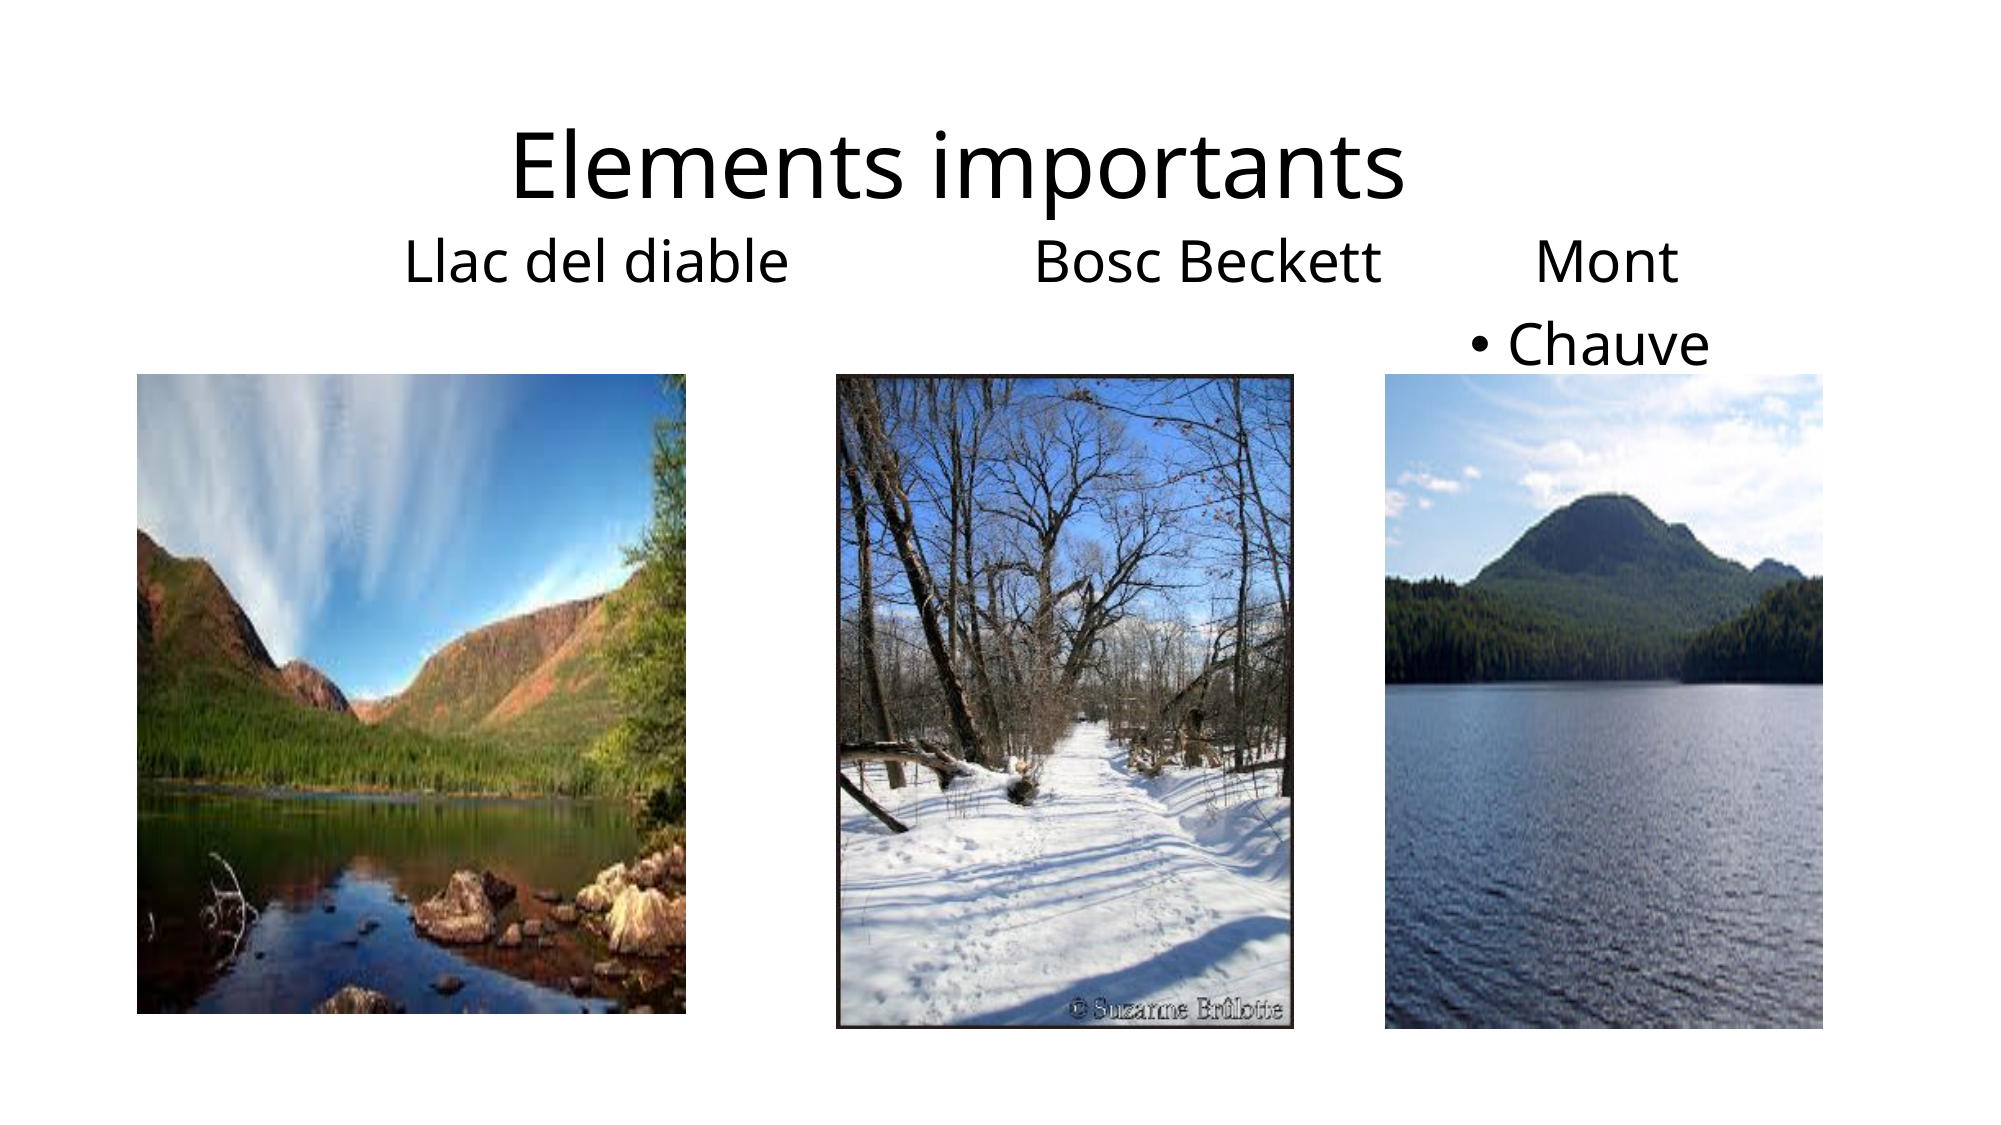

# Elements importants
Llac del diable Bosc Beckett Mont
Chauve